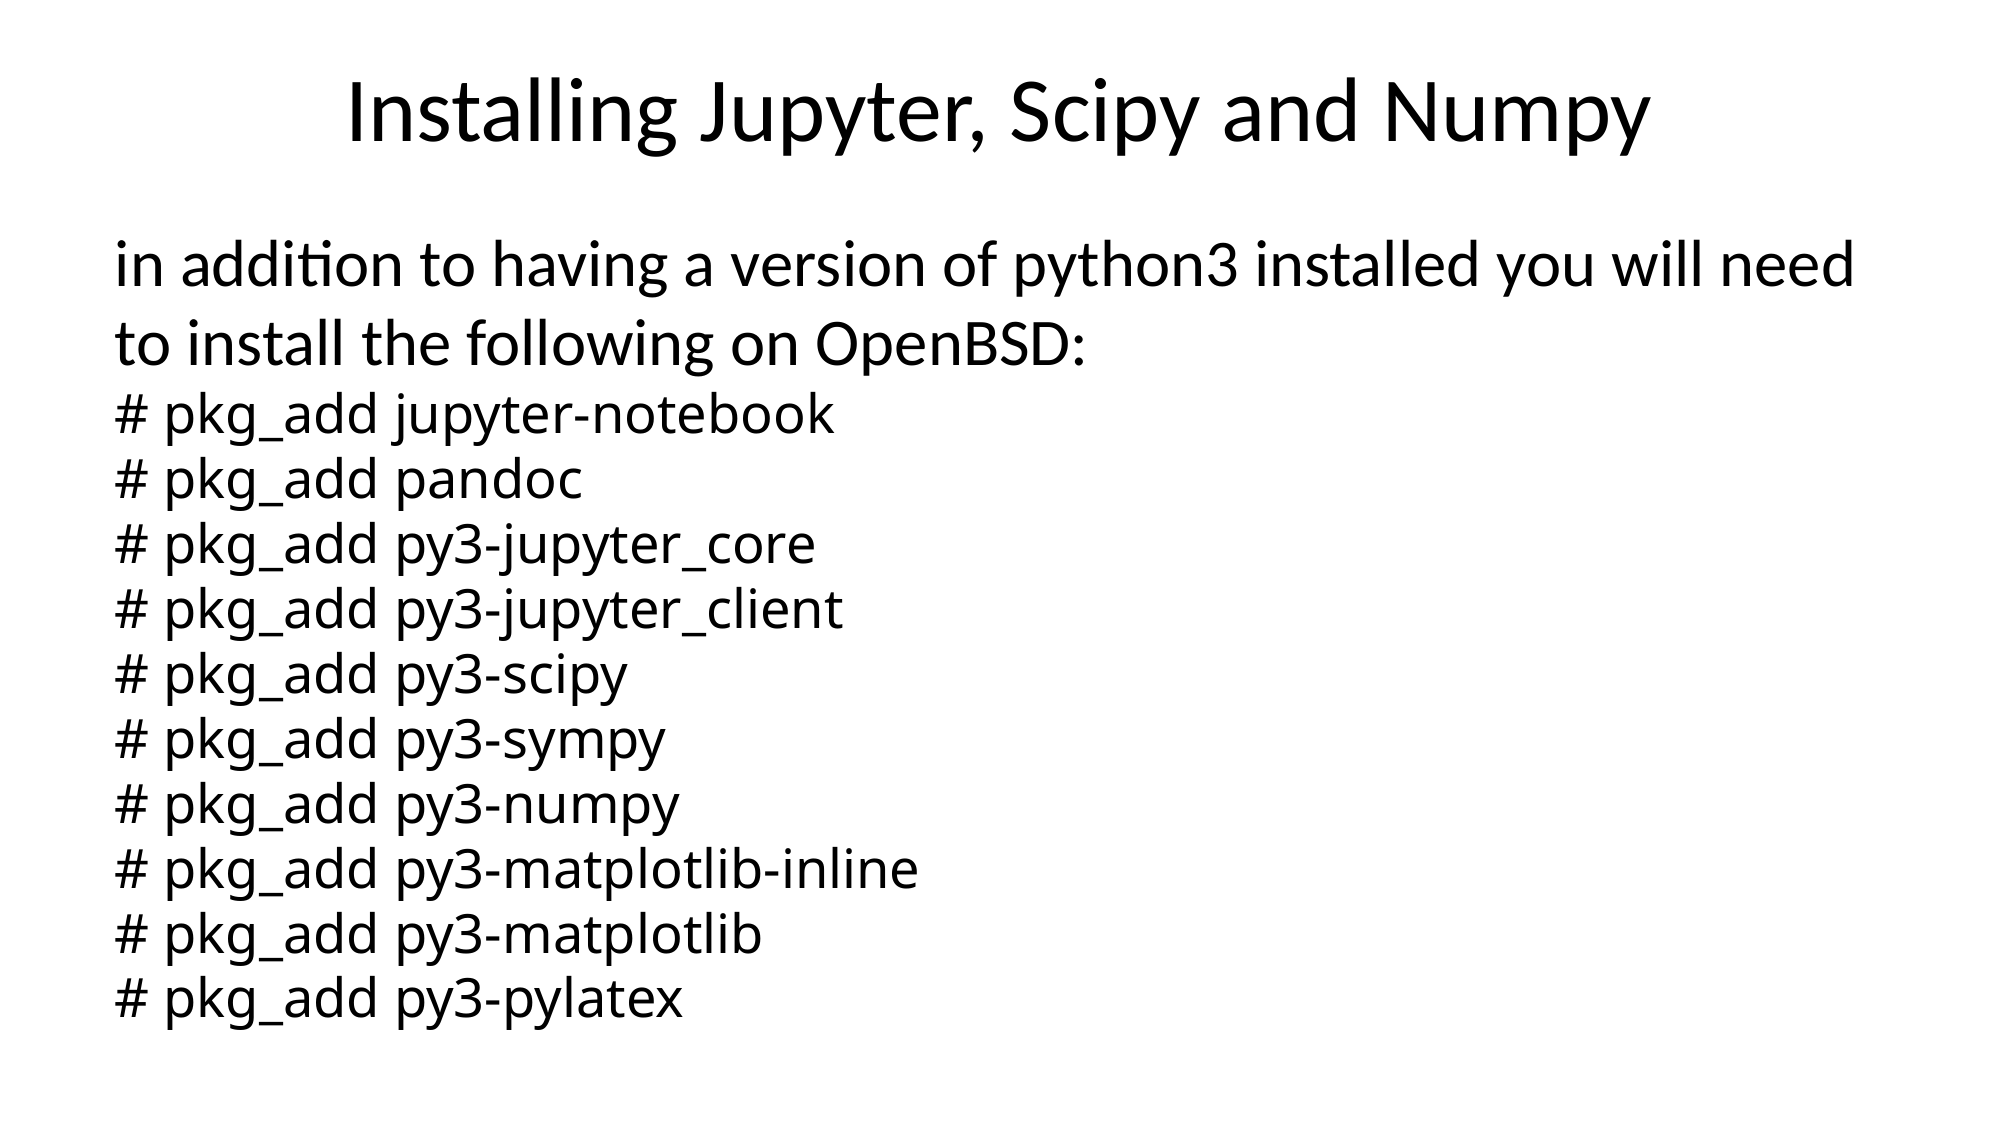

# Installing Jupyter, Scipy and Numpy
in addition to having a version of python3 installed you will need to install the following on OpenBSD:
# pkg_add jupyter-notebook
# pkg_add pandoc
# pkg_add py3-jupyter_core
# pkg_add py3-jupyter_client
# pkg_add py3-scipy
# pkg_add py3-sympy
# pkg_add py3-numpy
# pkg_add py3-matplotlib-inline
# pkg_add py3-matplotlib
# pkg_add py3-pylatex